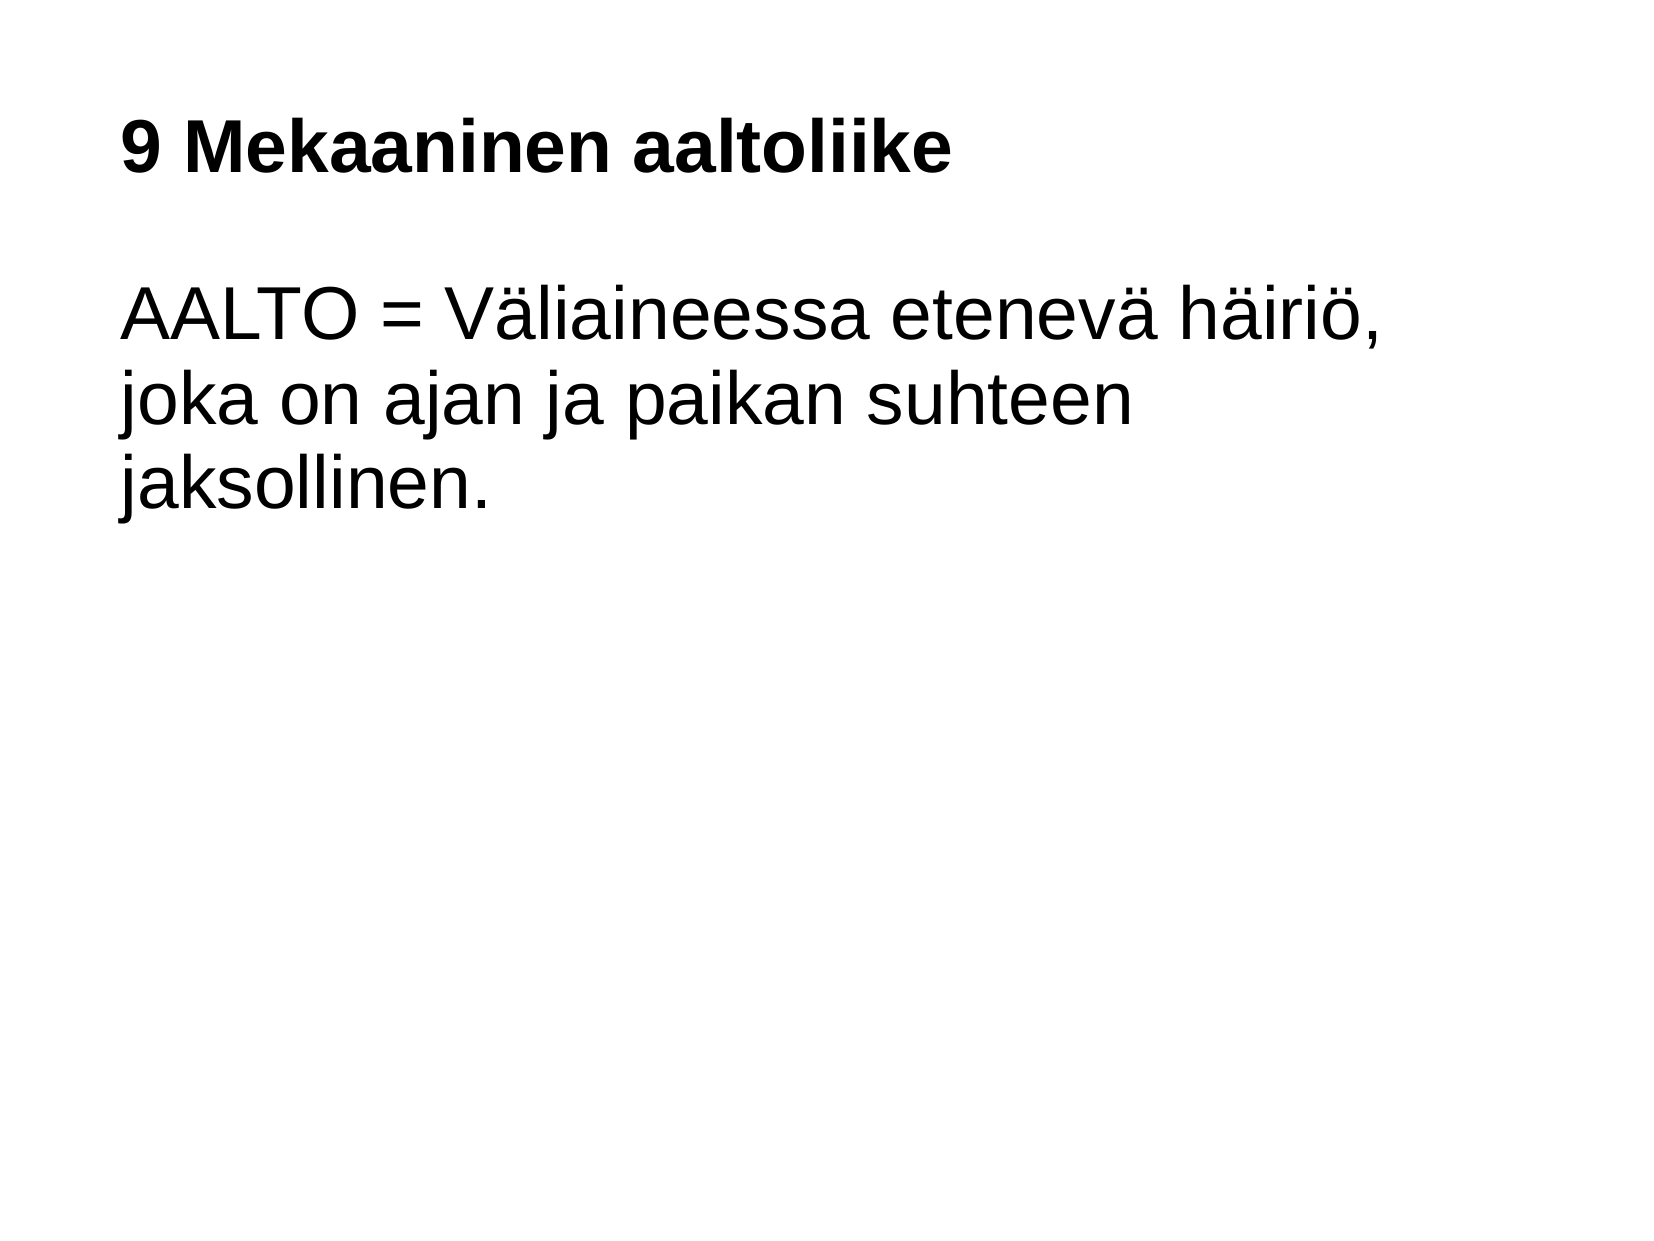

9 Mekaaninen aaltoliike
AALTO = Väliaineessa etenevä häiriö, joka on ajan ja paikan suhteen jaksollinen.